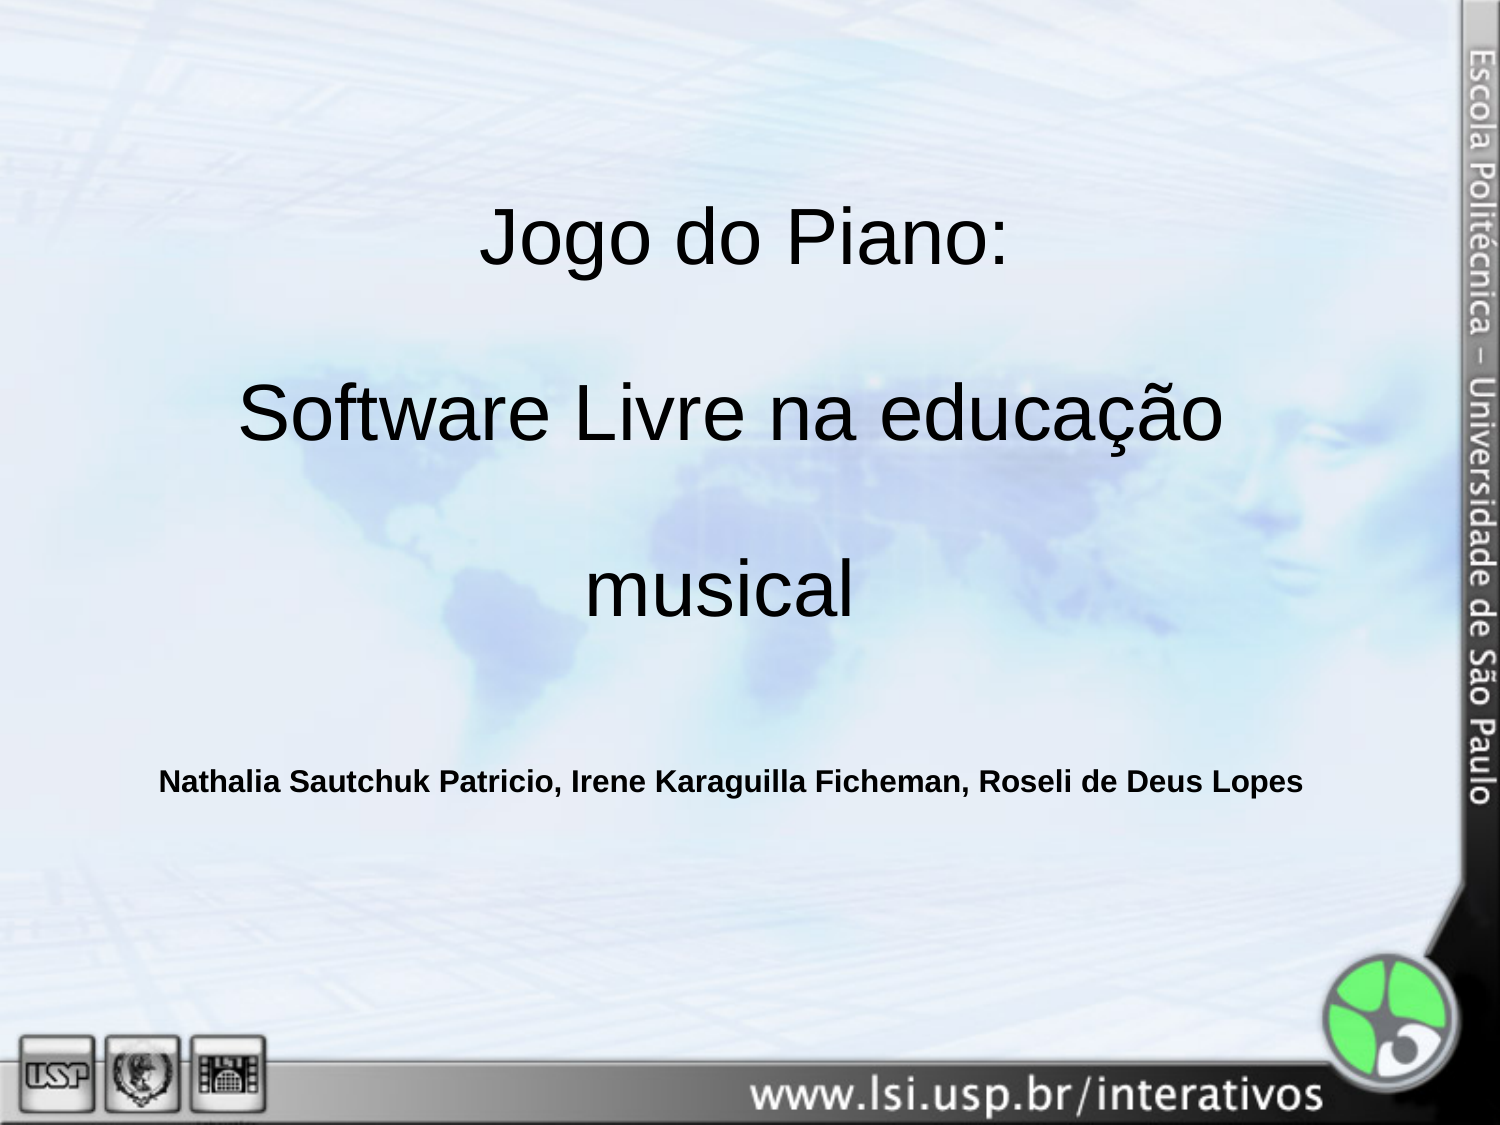

Jogo do Piano:
Software Livre na educação musical
Nathalia Sautchuk Patricio, Irene Karaguilla Ficheman, Roseli de Deus Lopes